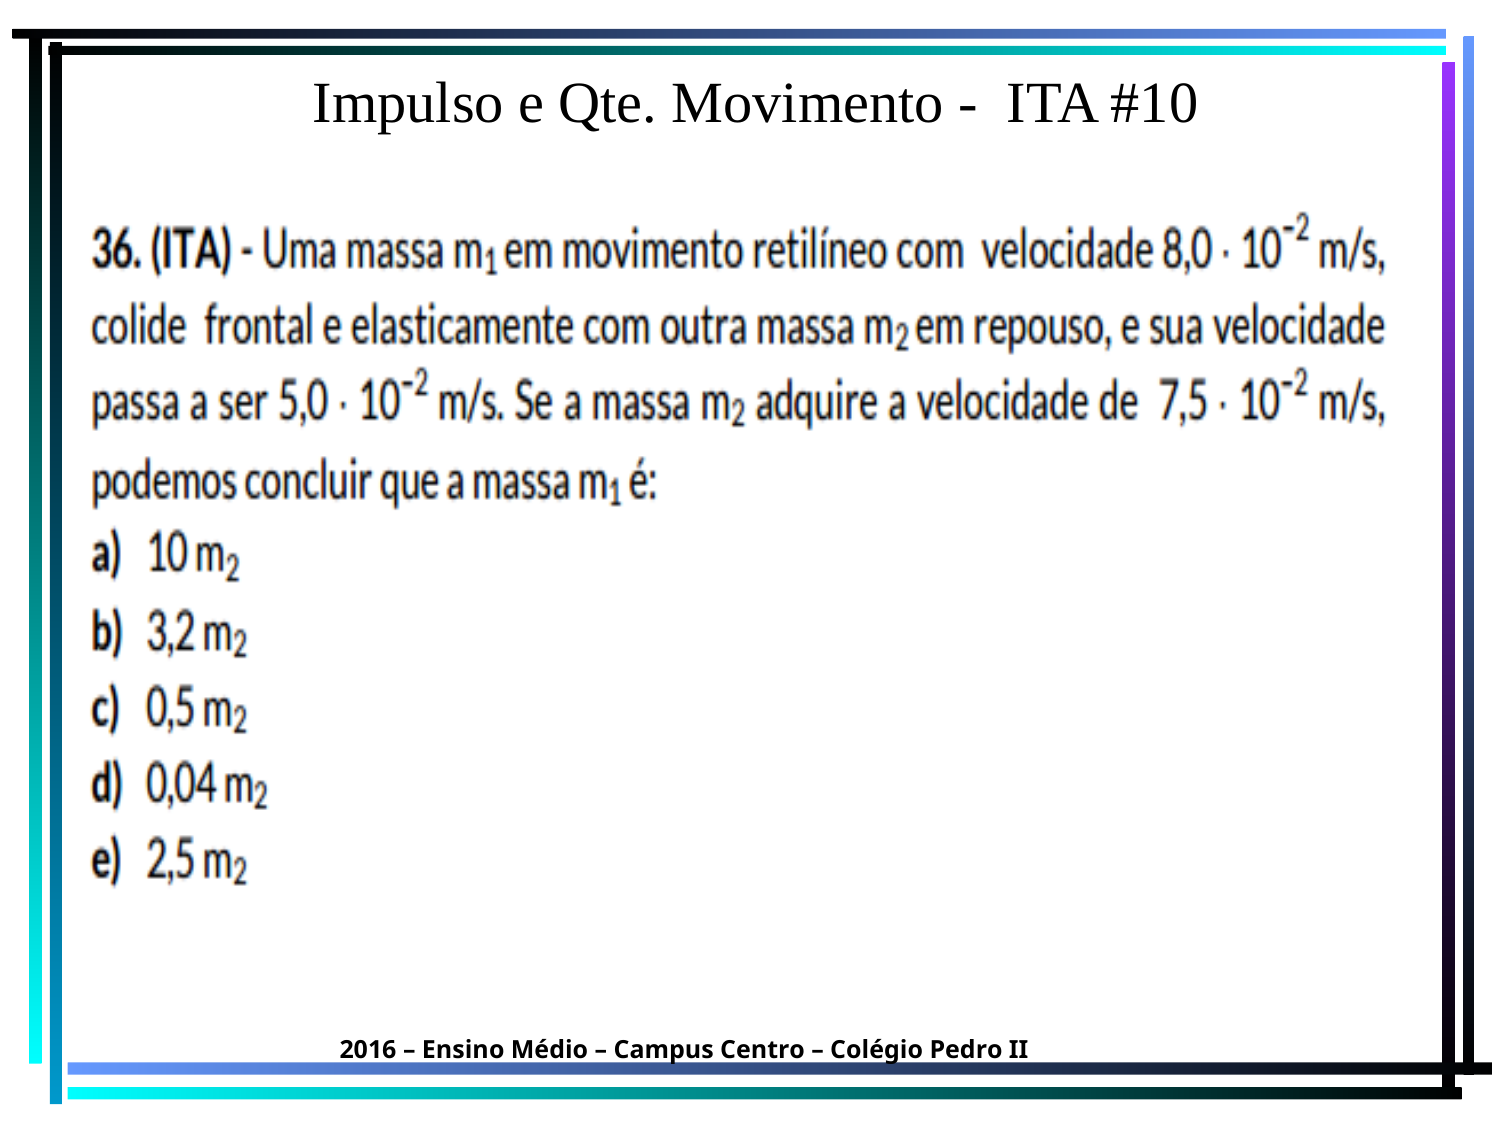

# Impulso e Qte. Movimento - ITA #10
2016 – Ensino Médio – Campus Centro – Colégio Pedro II